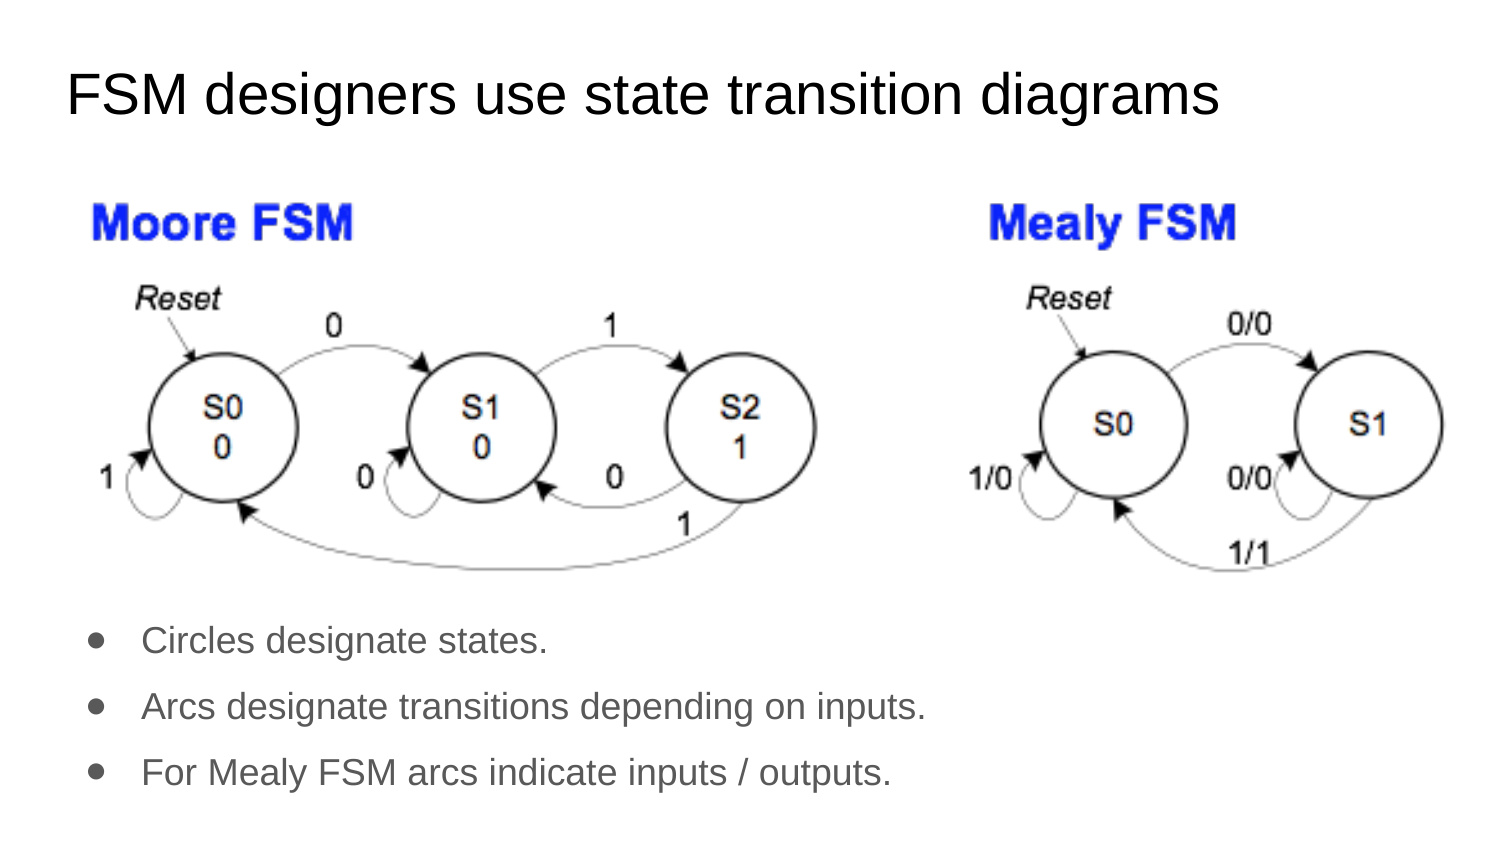

# FSM designers use state transition diagrams
Circles designate states.
Arcs designate transitions depending on inputs.
For Mealy FSM arcs indicate inputs / outputs.